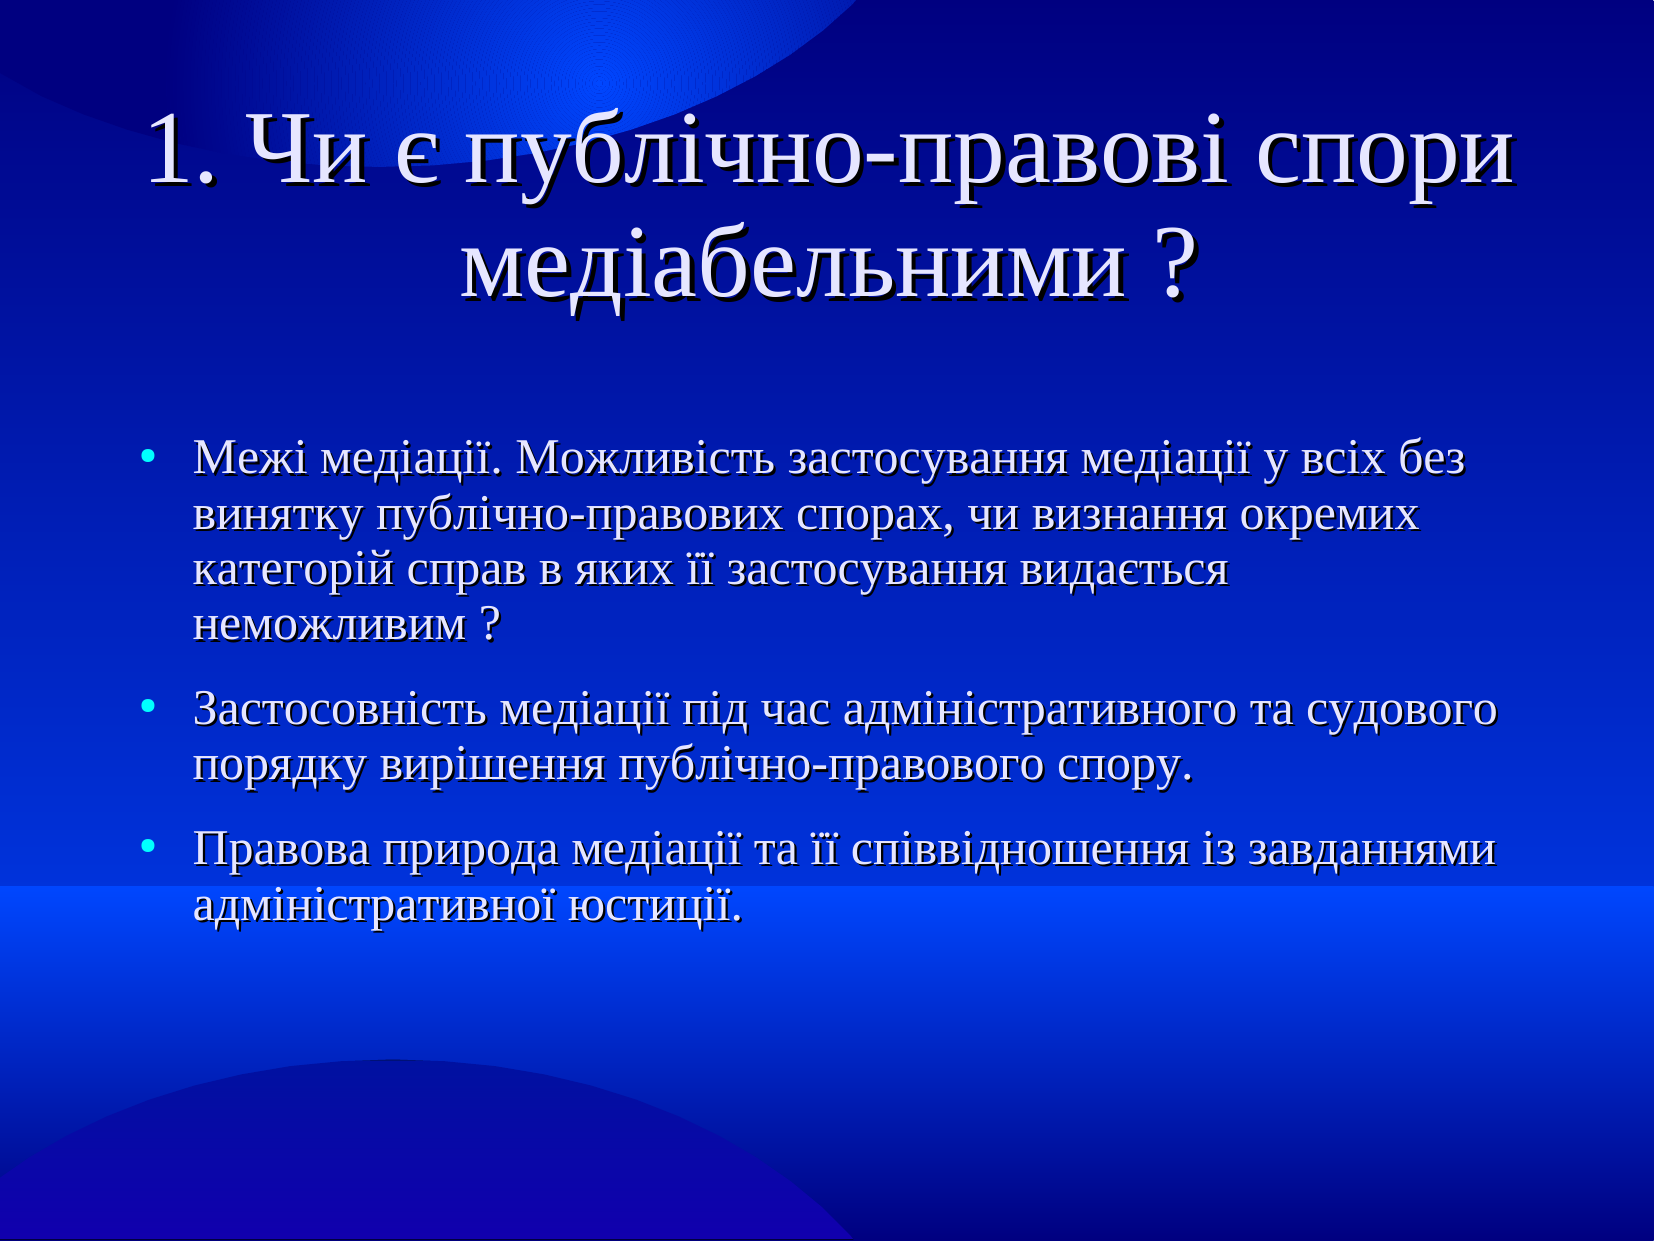

# 1. Чи є публічно-правові спори медіабельними ?
Межі медіації. Можливість застосування медіації у всіх без винятку публічно-правових спорах, чи визнання окремих категорій справ в яких її застосування видається неможливим ?
Застосовність медіації під час адміністративного та судового порядку вирішення публічно-правового спору.
Правова природа медіації та її співвідношення із завданнями адміністративної юстиції.